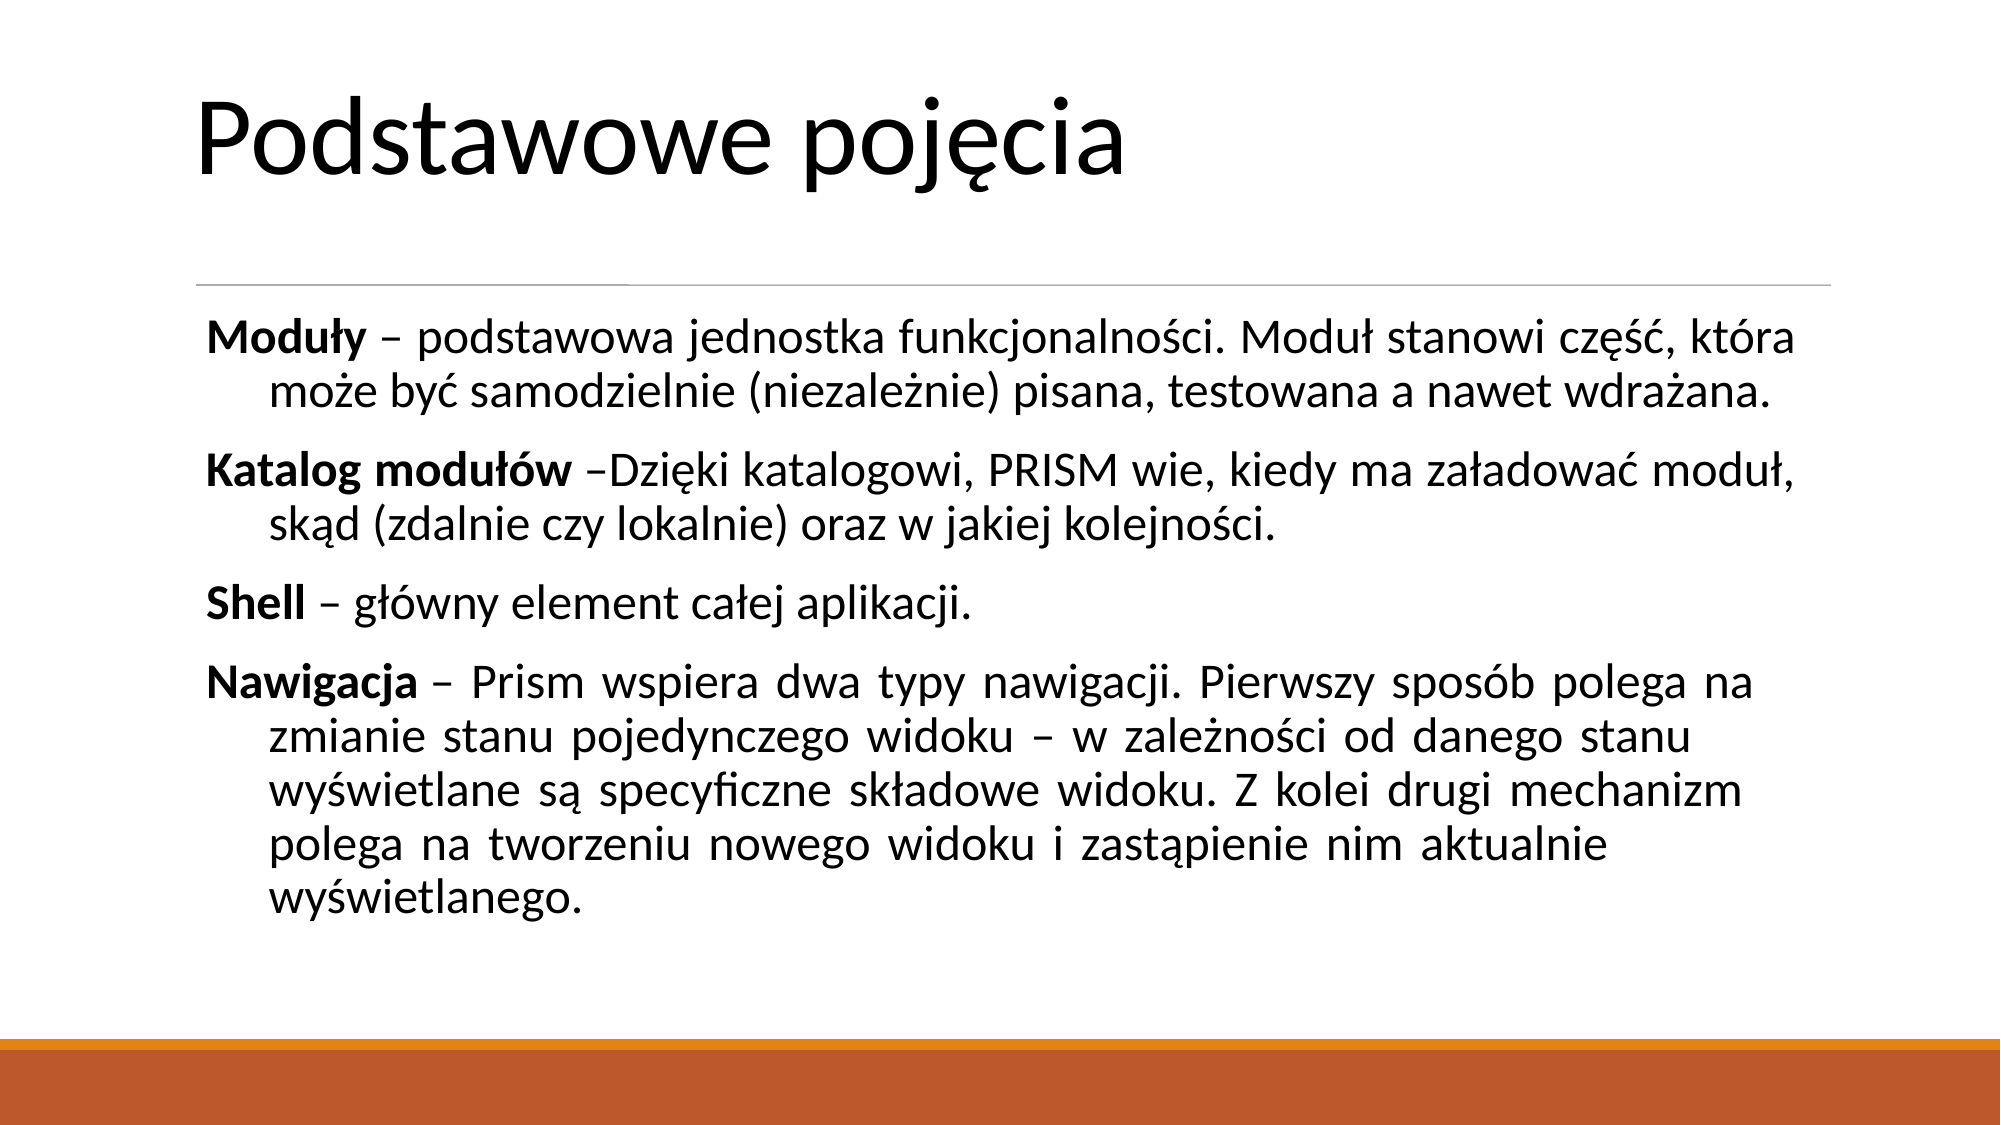

# Podstawowe pojęcia
Moduły – podstawowa jednostka funkcjonalności. Moduł stanowi część, która 	może być samodzielnie (niezależnie) pisana, testowana a nawet wdrażana.
Katalog modułów –Dzięki katalogowi, PRISM wie, kiedy ma załadować moduł, 	skąd (zdalnie czy lokalnie) oraz w jakiej kolejności.
Shell – główny element całej aplikacji.
Nawigacja – Prism wspiera dwa typy nawigacji. Pierwszy sposób polega na 		zmianie stanu pojedynczego widoku – w zależności od danego stanu 			wyświetlane są specyficzne składowe widoku. Z kolei drugi mechanizm 		polega na tworzeniu nowego widoku i zastąpienie nim aktualnie 				wyświetlanego.